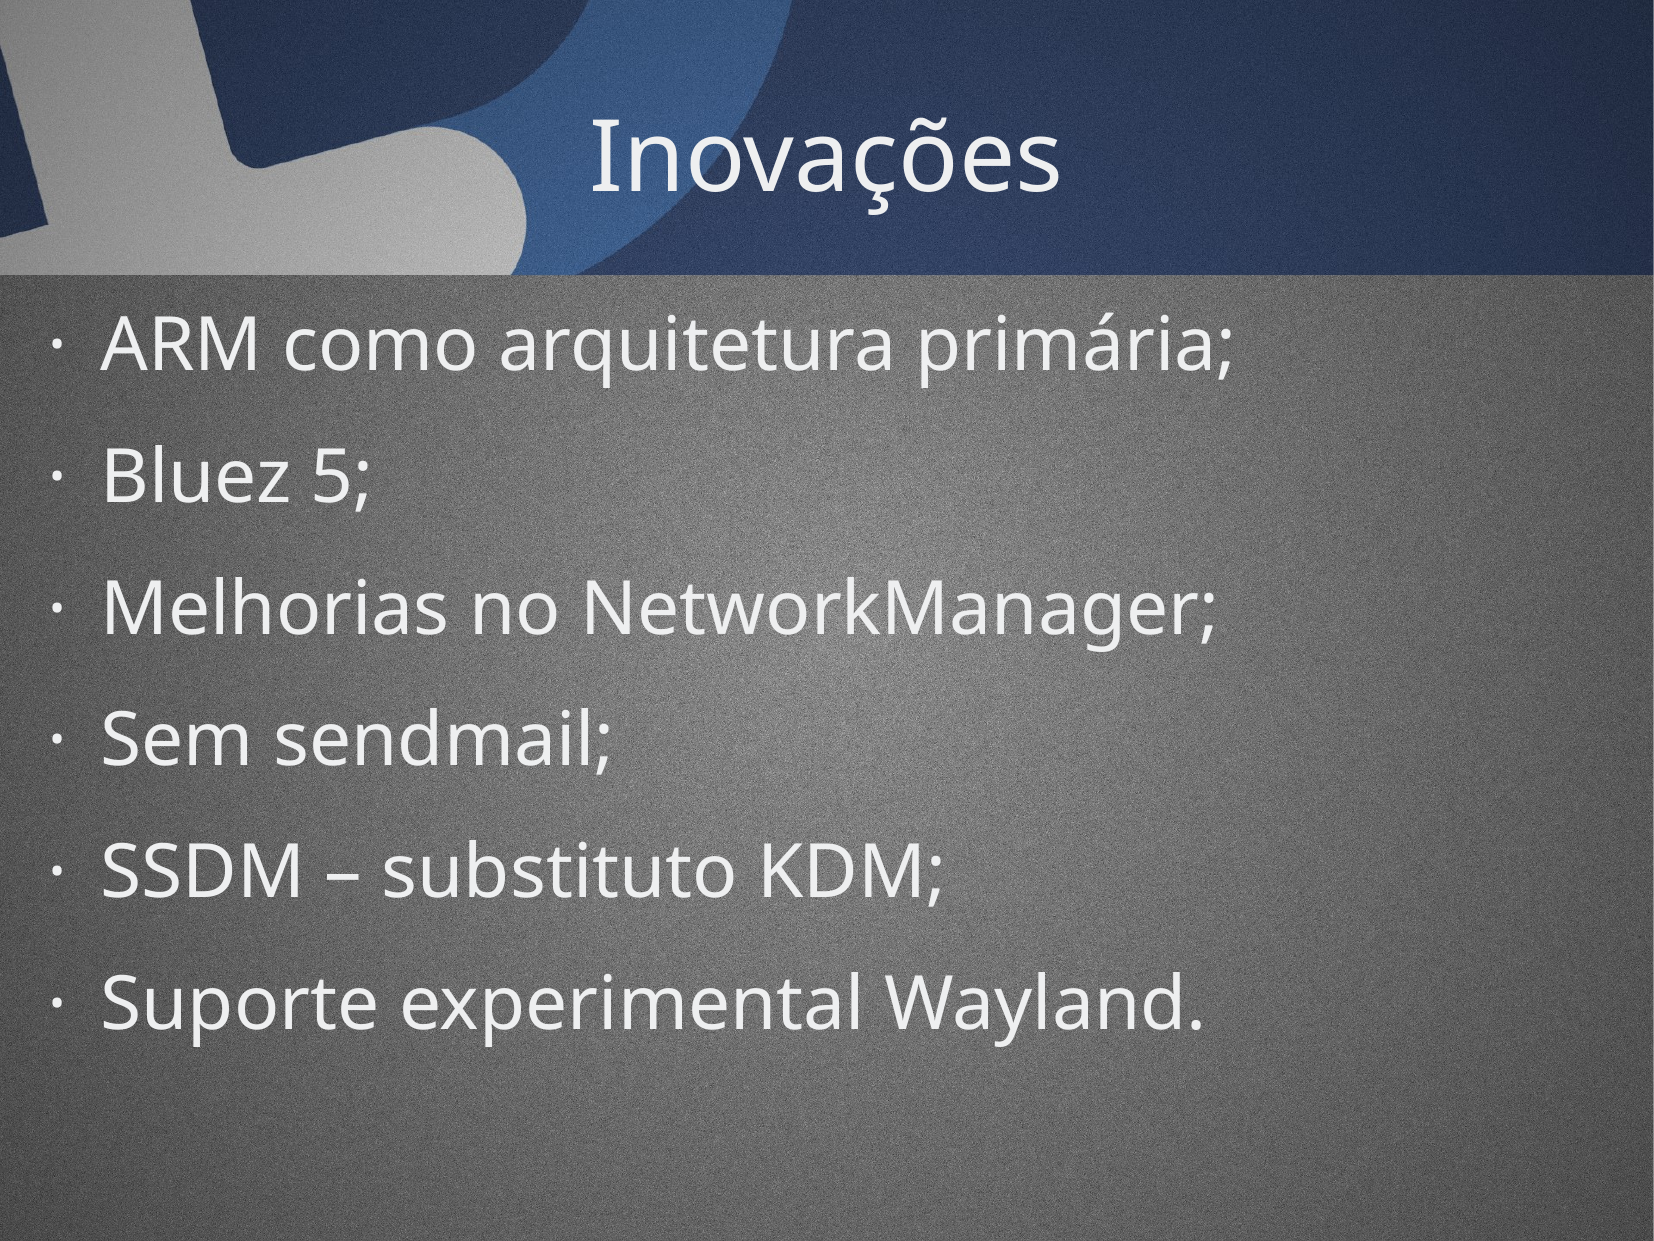

# Inovações
ARM como arquitetura primária;
Bluez 5;
Melhorias no NetworkManager;
Sem sendmail;
SSDM – substituto KDM;
Suporte experimental Wayland.